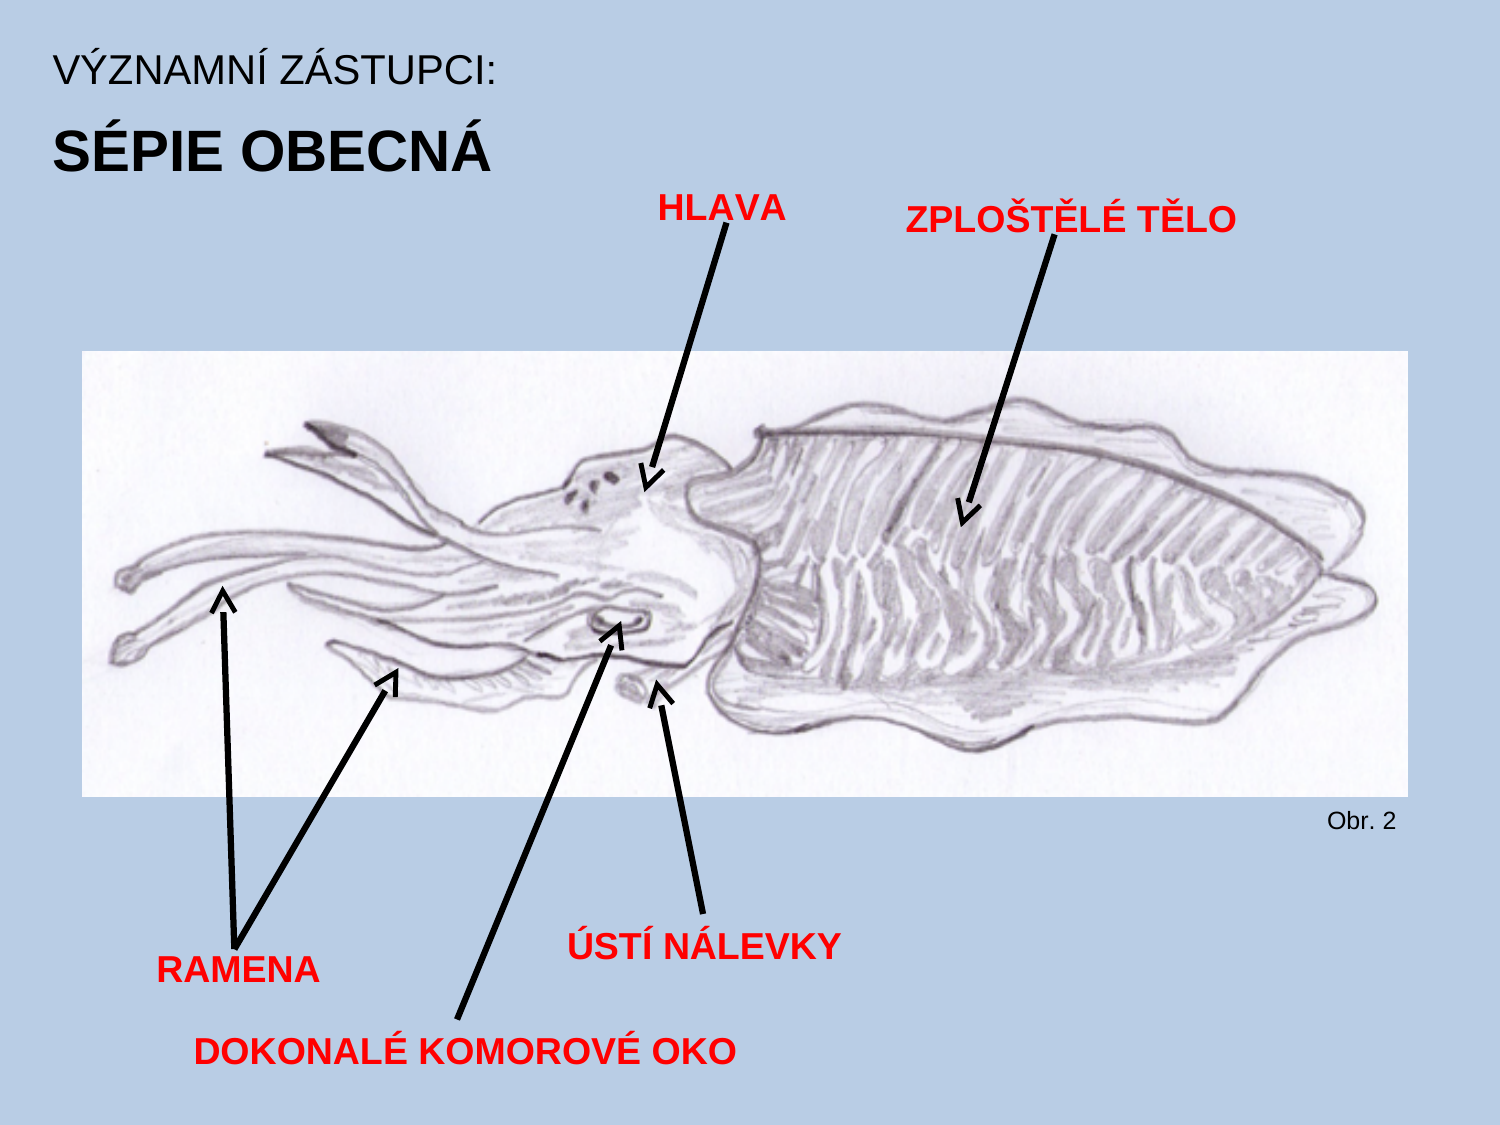

VÝZNAMNÍ ZÁSTUPCI:
SÉPIE OBECNÁ
HLAVA
 ZPLOŠTĚLÉ TĚLO
Obr. 2
ÚSTÍ NÁLEVKY
RAMENA
DOKONALÉ KOMOROVÉ OKO